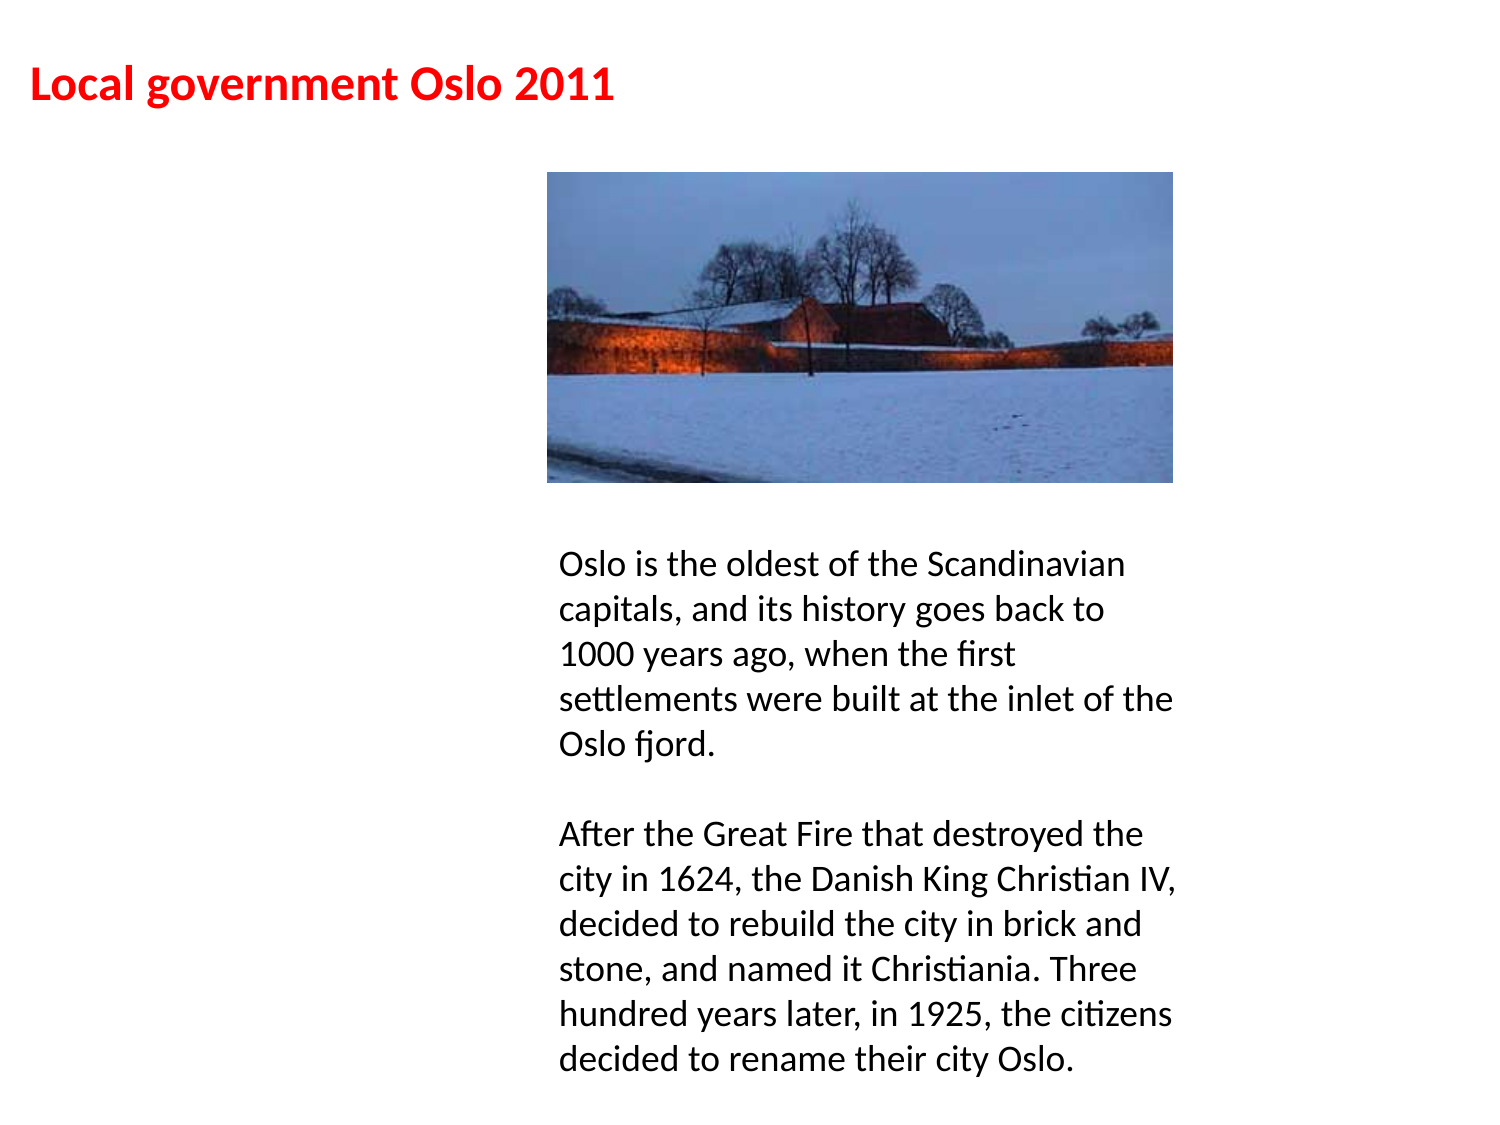

Local government Oslo 2011
Oslo is the oldest of the Scandinavian capitals, and its history goes back to 1000 years ago, when the first settlements were built at the inlet of the Oslo fjord.
After the Great Fire that destroyed the city in 1624, the Danish King Christian IV, decided to rebuild the city in brick and stone, and named it Christiania. Three hundred years later, in 1925, the citizens decided to rename their city Oslo.